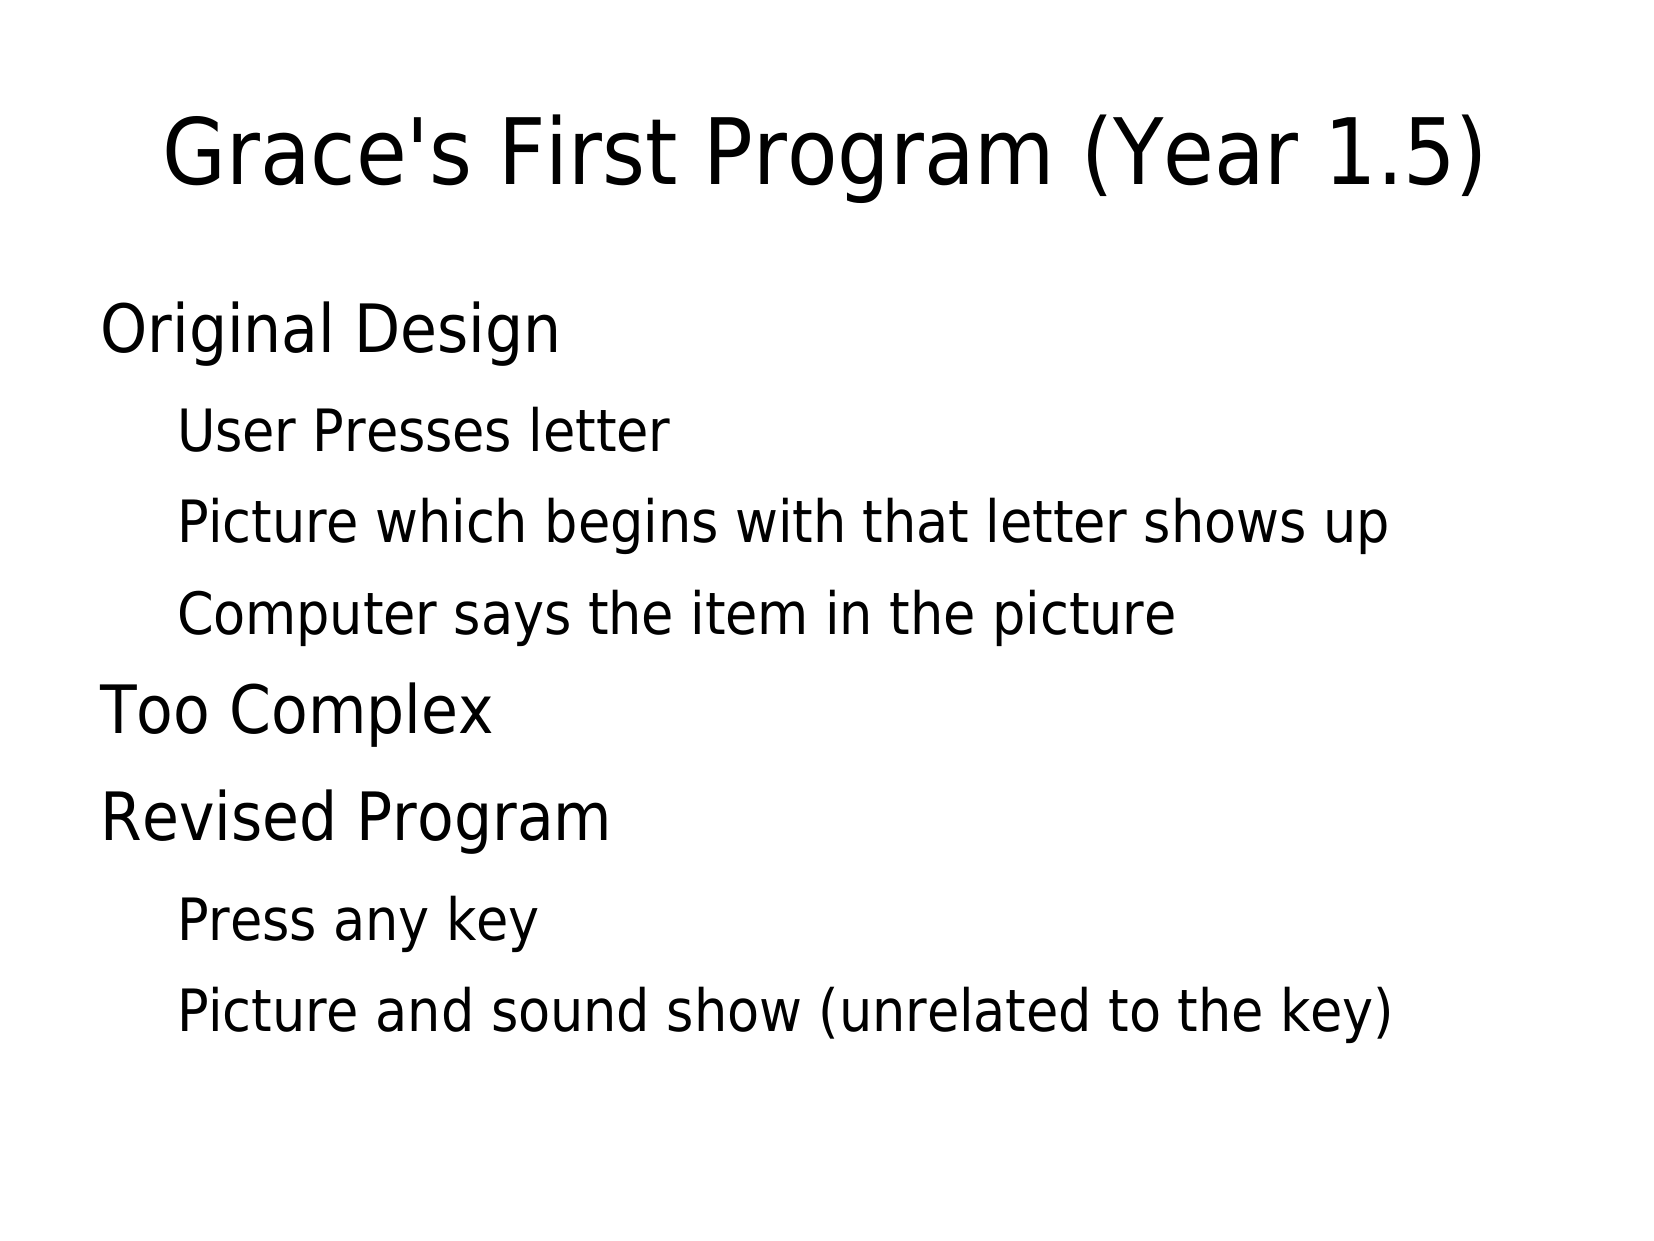

# Grace's First Program (Year 1.5)
Original Design
User Presses letter
Picture which begins with that letter shows up
Computer says the item in the picture
Too Complex
Revised Program
Press any key
Picture and sound show (unrelated to the key)